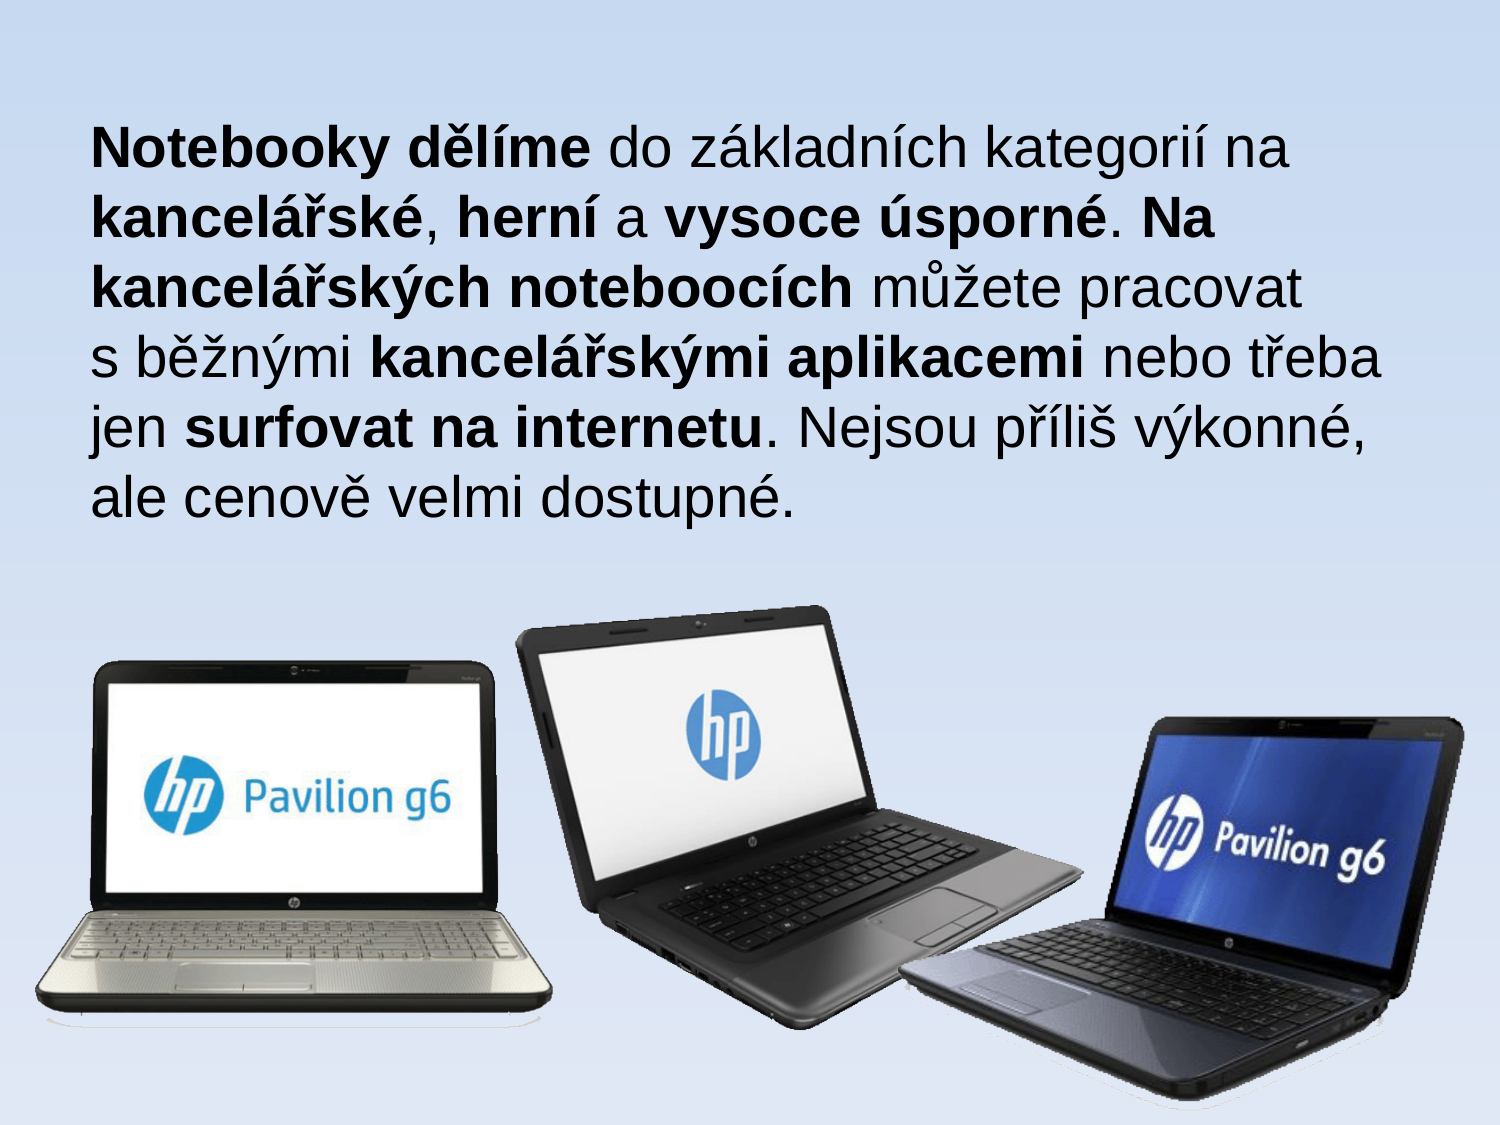

# Notebooky dělíme do základních kategorií na kancelářské, herní a vysoce úsporné. Na kancelářských noteboocích můžete pracovat s běžnými kancelářskými aplikacemi nebo třeba jen surfovat na internetu. Nejsou příliš výkonné, ale cenově velmi dostupné.